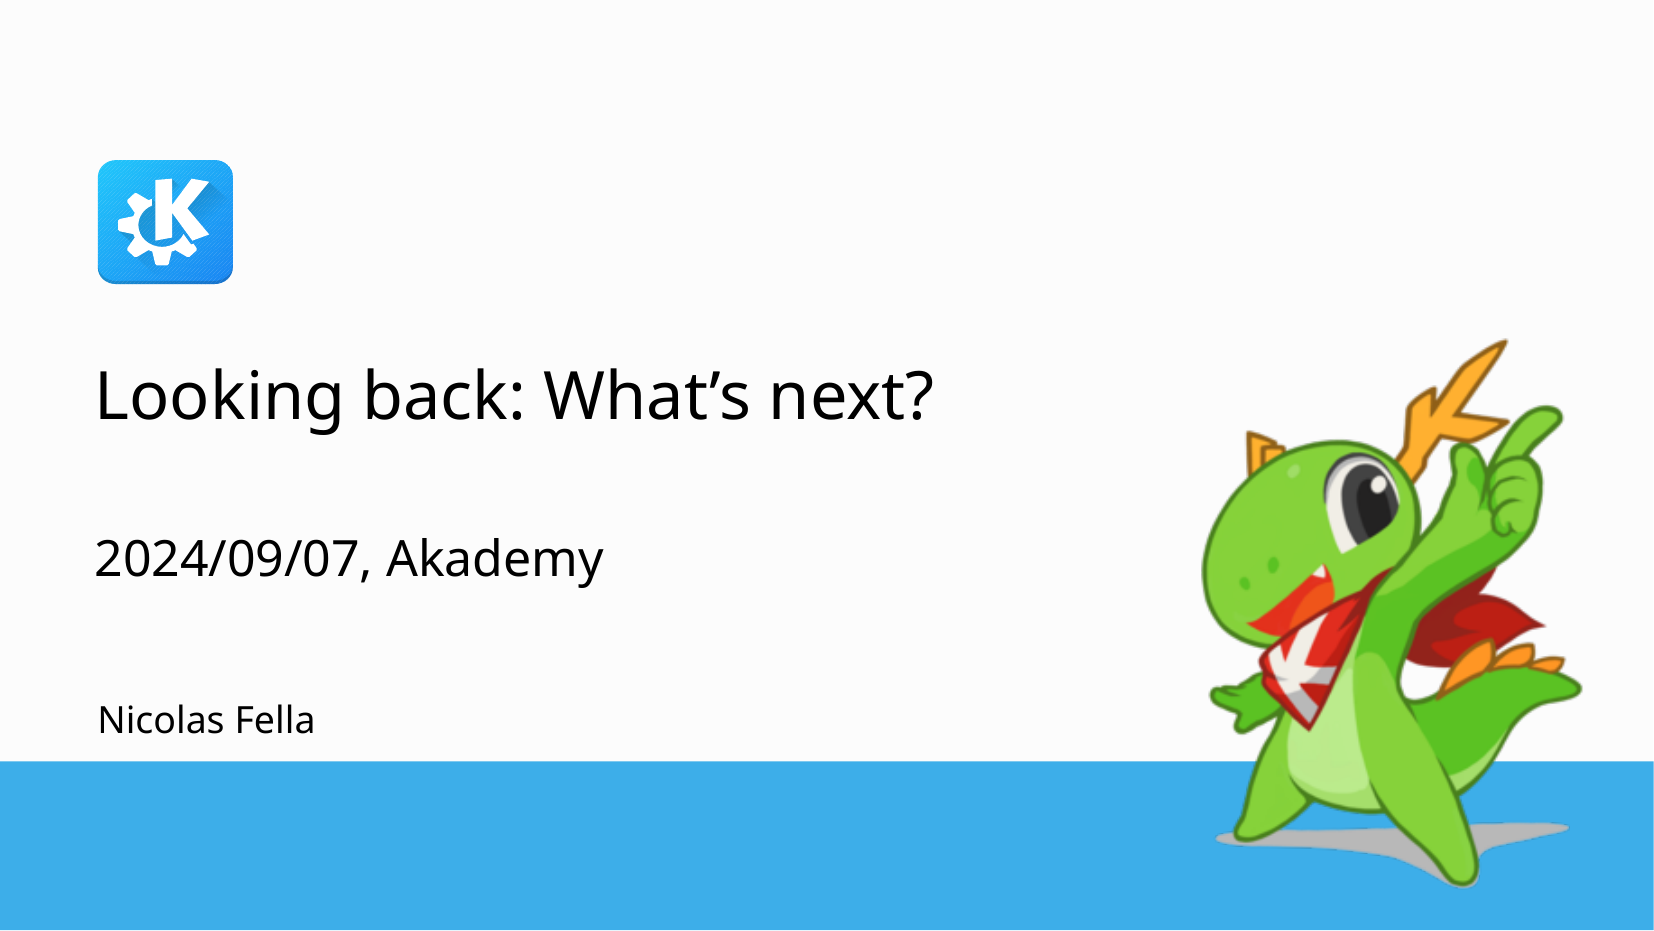

# Looking back: What’s next?
2024/09/07, Akademy
Nicolas Fella